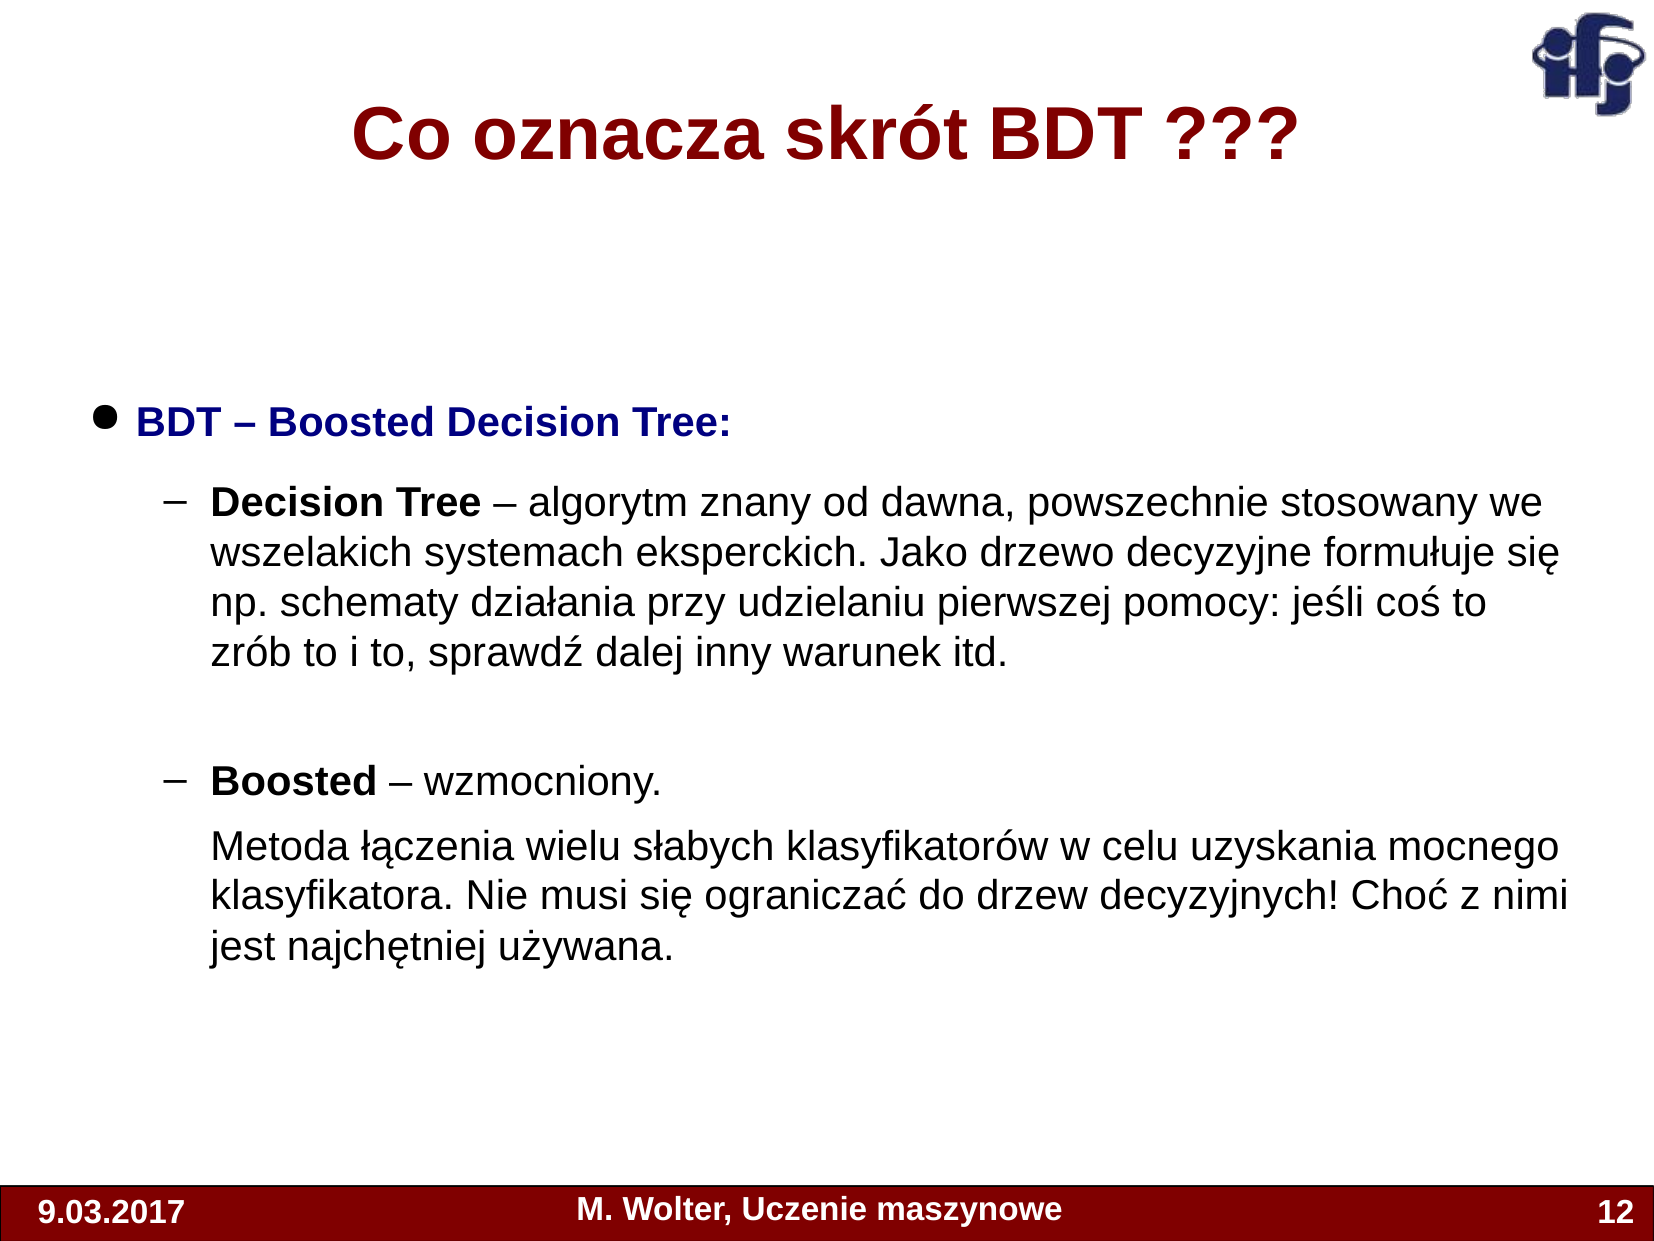

# Co oznacza skrót BDT ???
BDT – Boosted Decision Tree:
Decision Tree – algorytm znany od dawna, powszechnie stosowany we wszelakich systemach eksperckich. Jako drzewo decyzyjne formułuje się np. schematy działania przy udzielaniu pierwszej pomocy: jeśli coś to zrób to i to, sprawdź dalej inny warunek itd.
Boosted – wzmocniony.
Metoda łączenia wielu słabych klasyfikatorów w celu uzyskania mocnego klasyfikatora. Nie musi się ograniczać do drzew decyzyjnych! Choć z nimi jest najchętniej używana.
9.03.2017
Machine Learning, M. Wolter